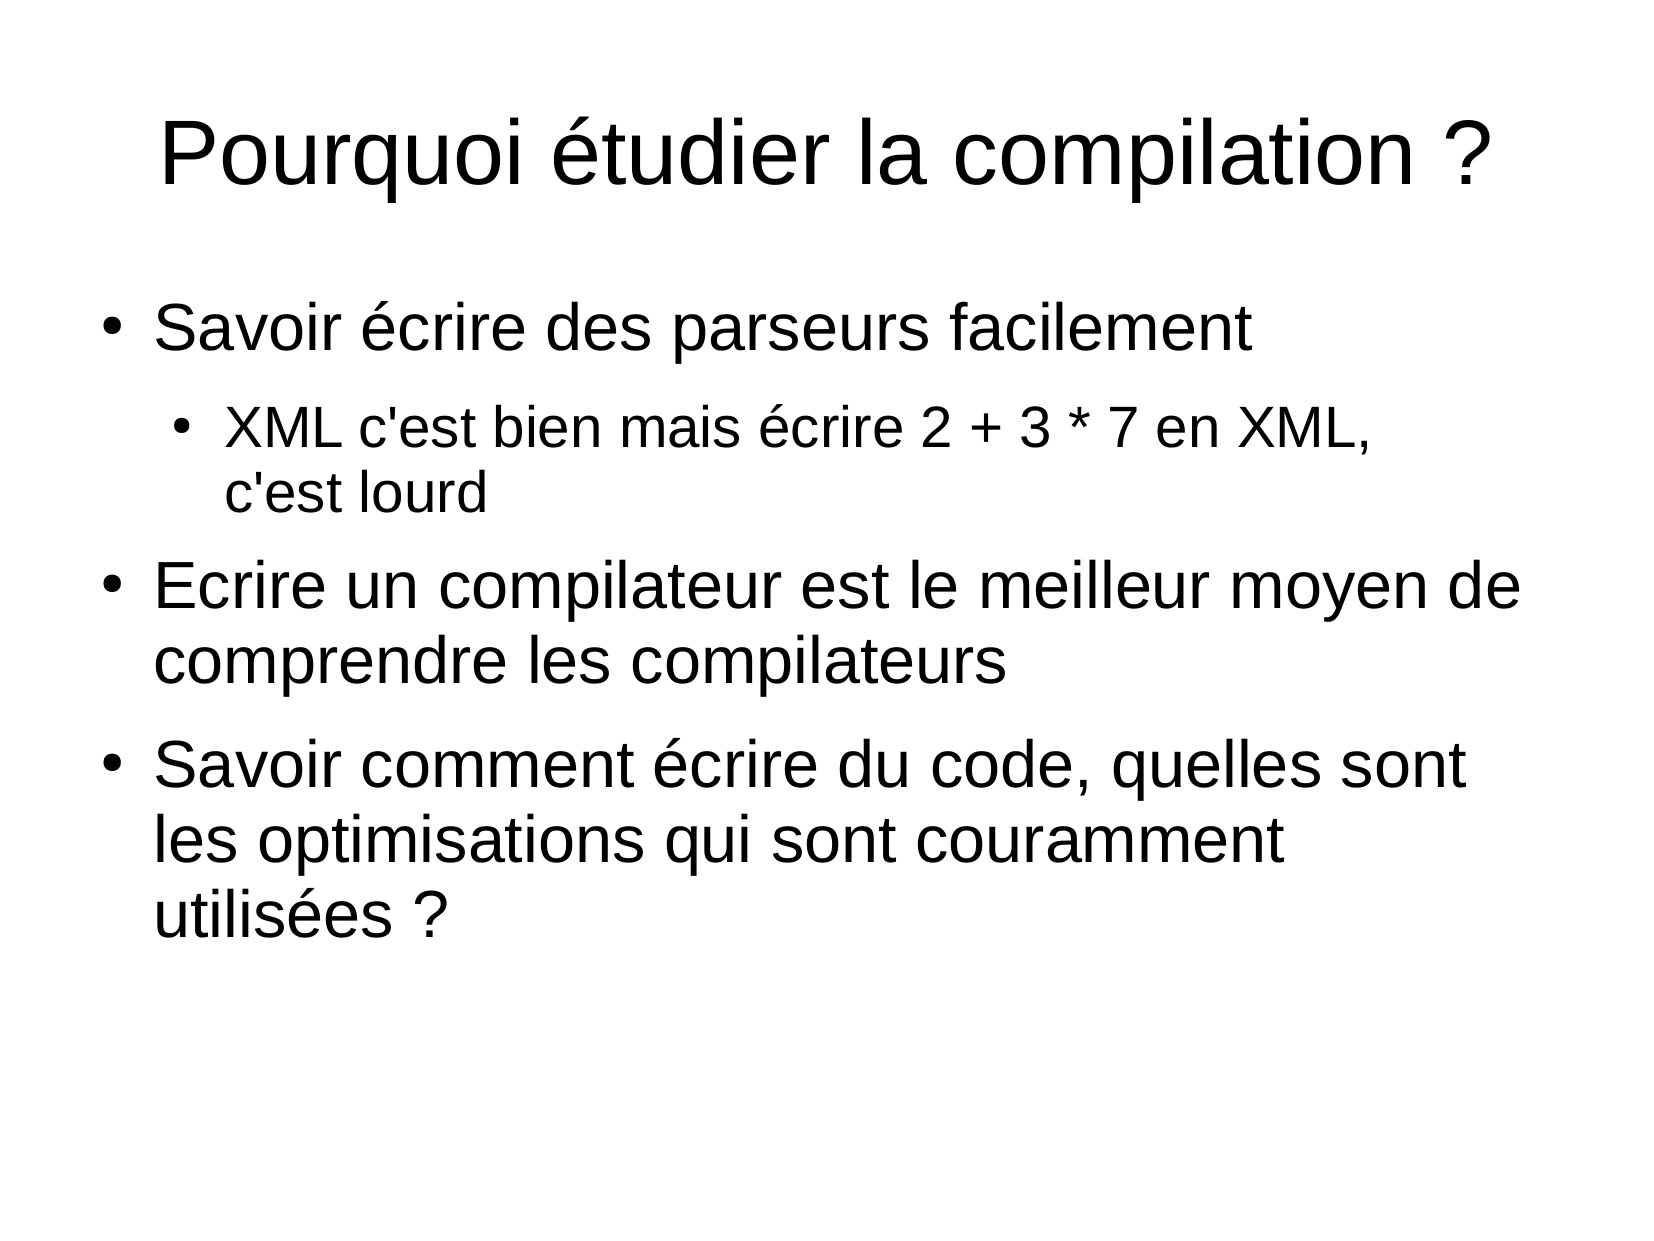

# Pourquoi étudier la compilation ?
Savoir écrire des parseurs facilement
XML c'est bien mais écrire 2 + 3 * 7 en XML,
c'est lourd
Ecrire un compilateur est le meilleur moyen de comprendre les compilateurs
Savoir comment écrire du code, quelles sont les optimisations qui sont couramment utilisées ?